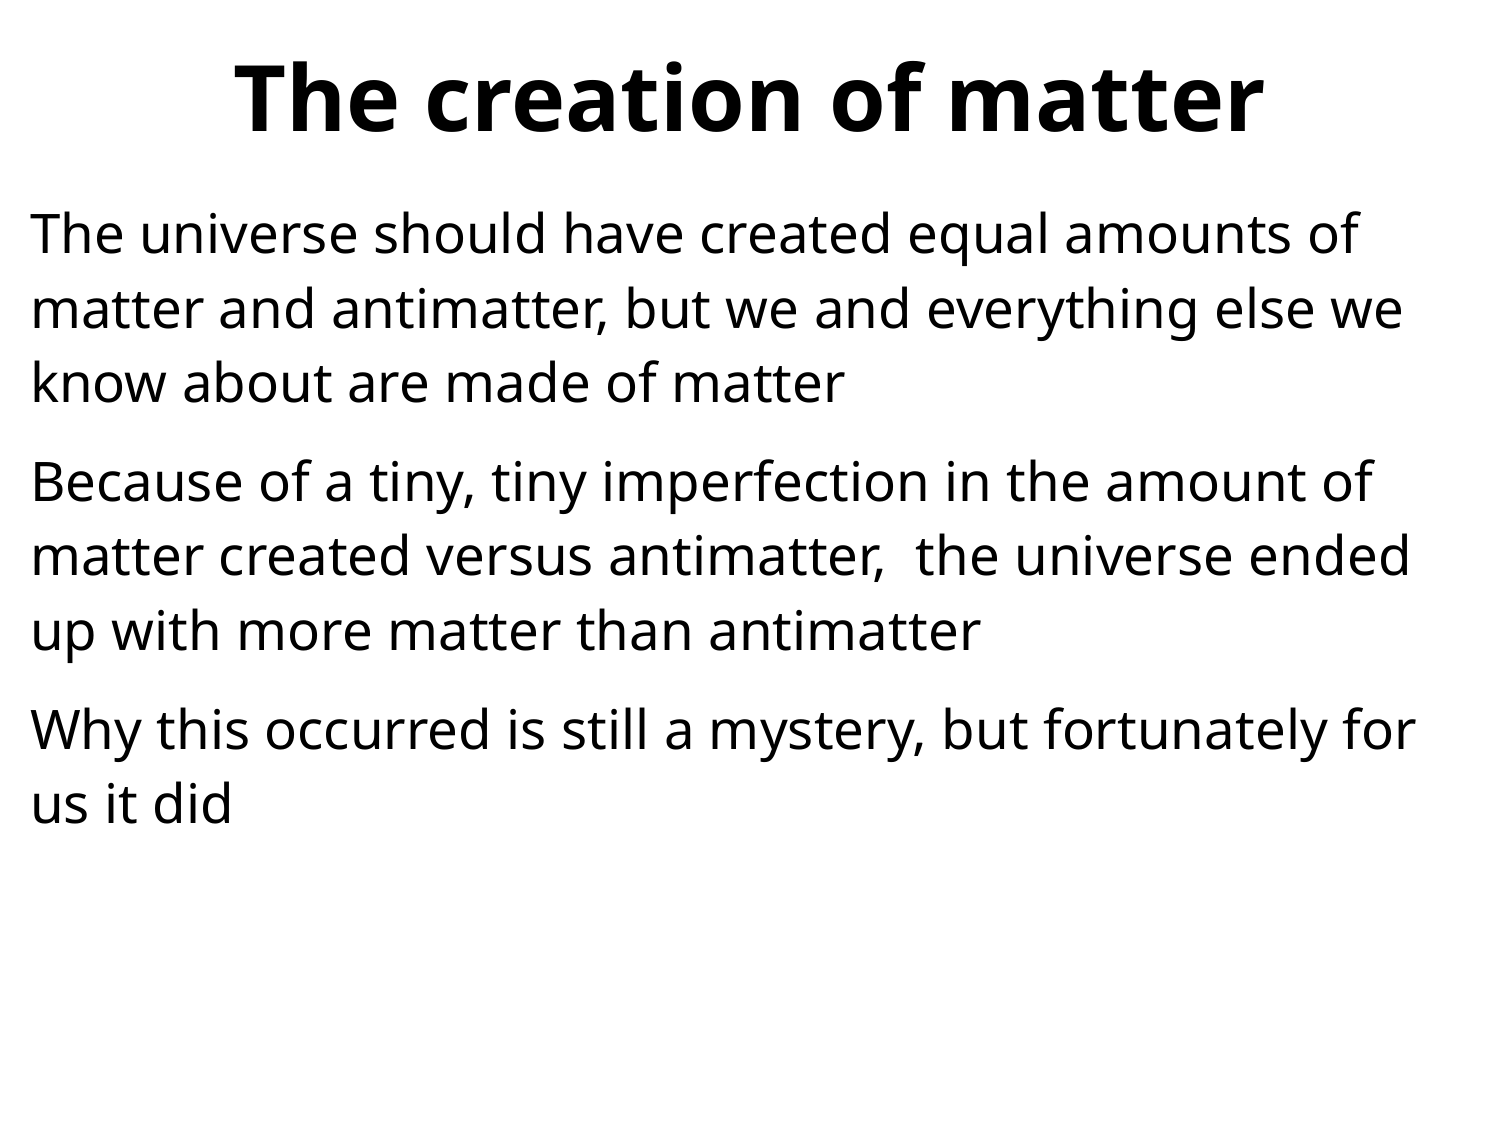

# The creation of matter
The universe should have created equal amounts of matter and antimatter, but we and everything else we know about are made of matter
Because of a tiny, tiny imperfection in the amount of matter created versus antimatter, the universe ended up with more matter than antimatter
Why this occurred is still a mystery, but fortunately for us it did